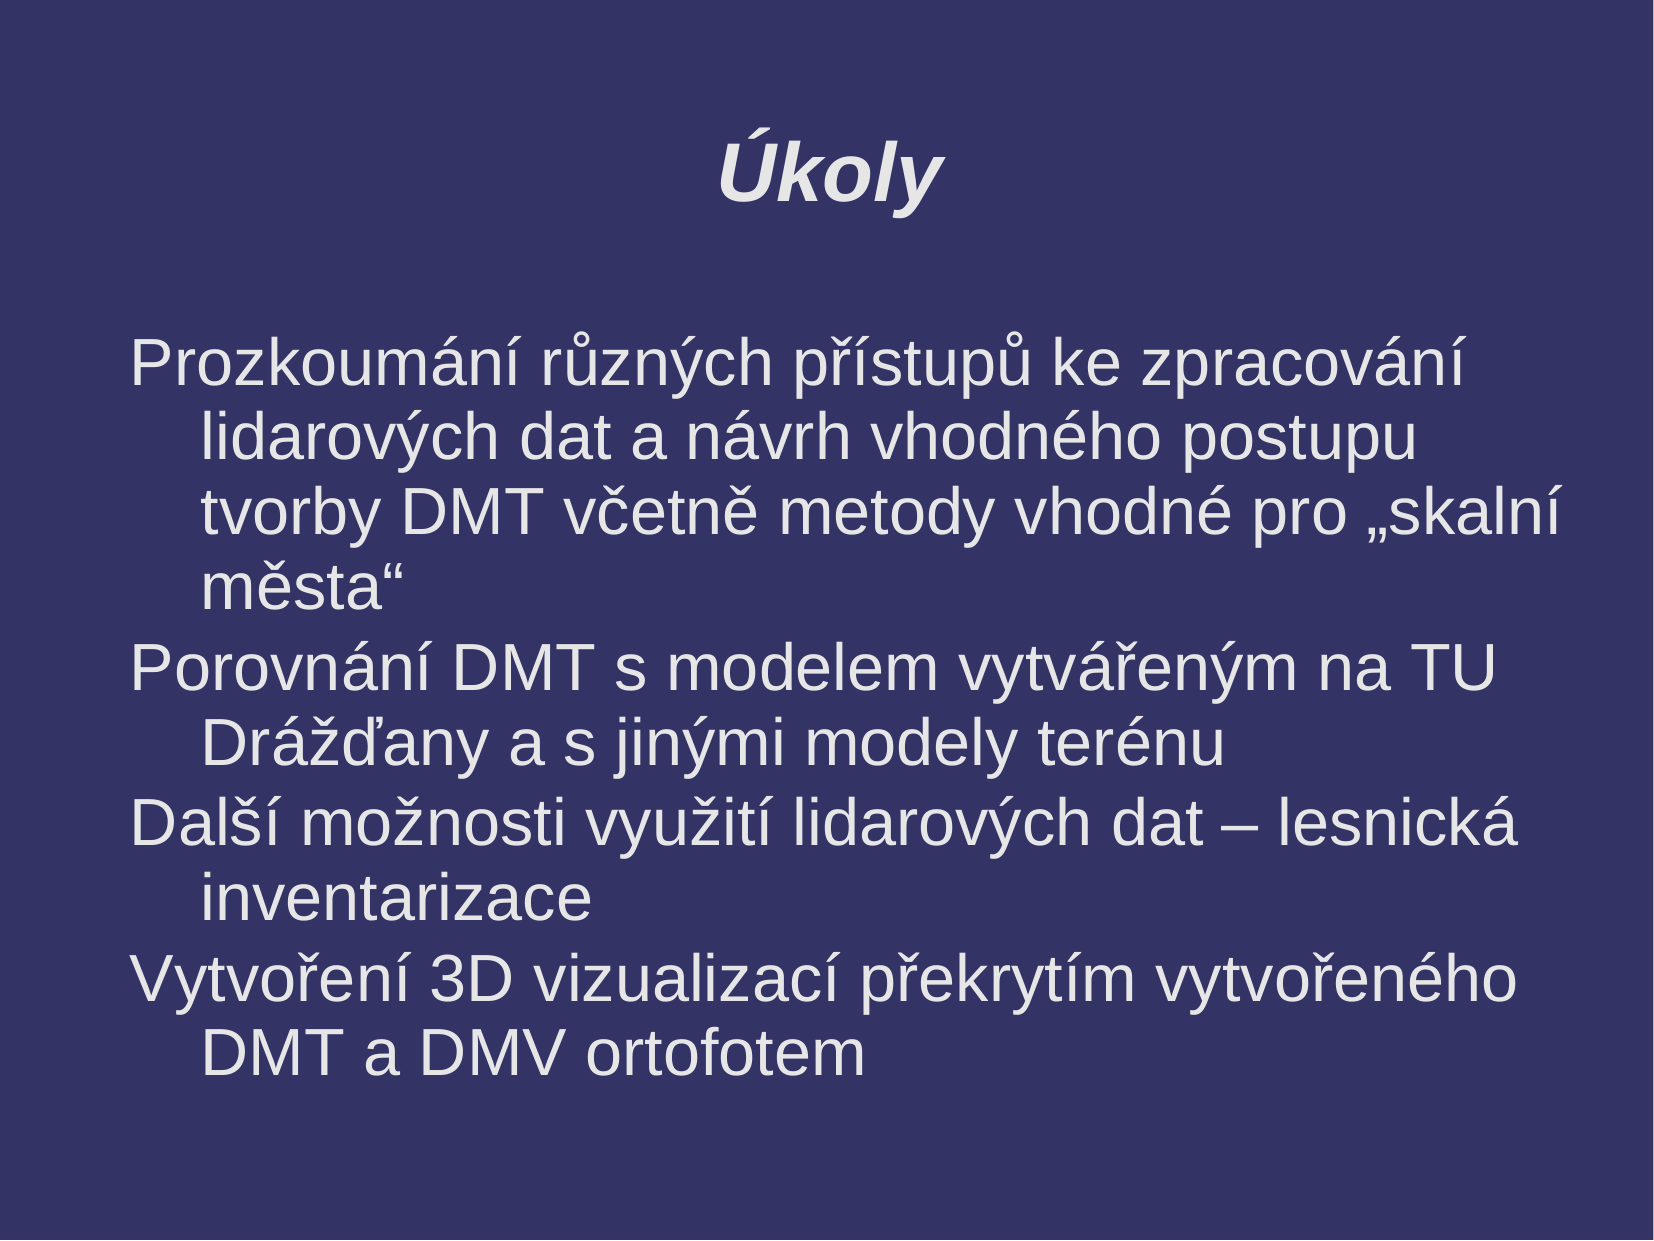

# Úkoly
Prozkoumání různých přístupů ke zpracování lidarových dat a návrh vhodného postupu tvorby DMT včetně metody vhodné pro „skalní města“
Porovnání DMT s modelem vytvářeným na TU Drážďany a s jinými modely terénu
Další možnosti využití lidarových dat – lesnická inventarizace
Vytvoření 3D vizualizací překrytím vytvořeného DMT a DMV ortofotem